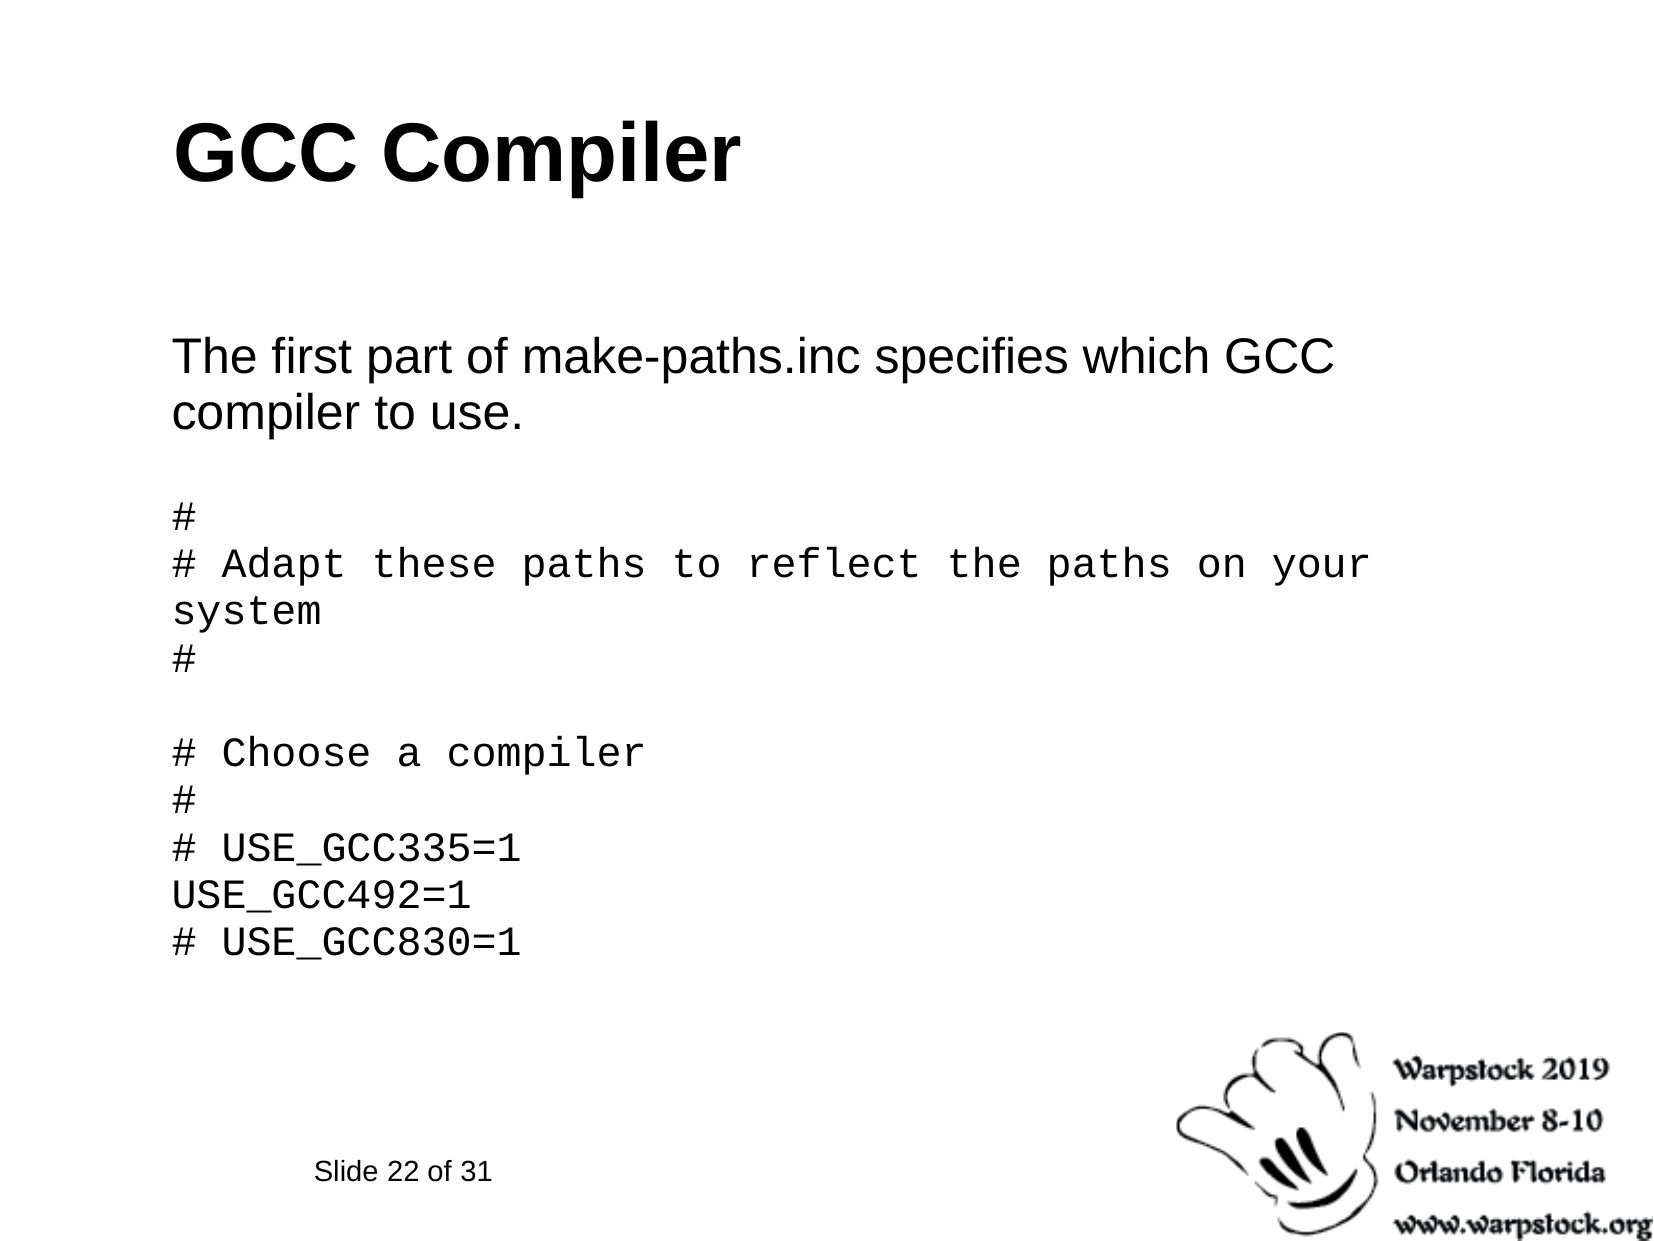

# GCC Compiler
The first part of make-paths.inc specifies which GCC compiler to use.
#
# Adapt these paths to reflect the paths on your system
#
# Choose a compiler
#
# USE_GCC335=1
USE_GCC492=1
# USE_GCC830=1